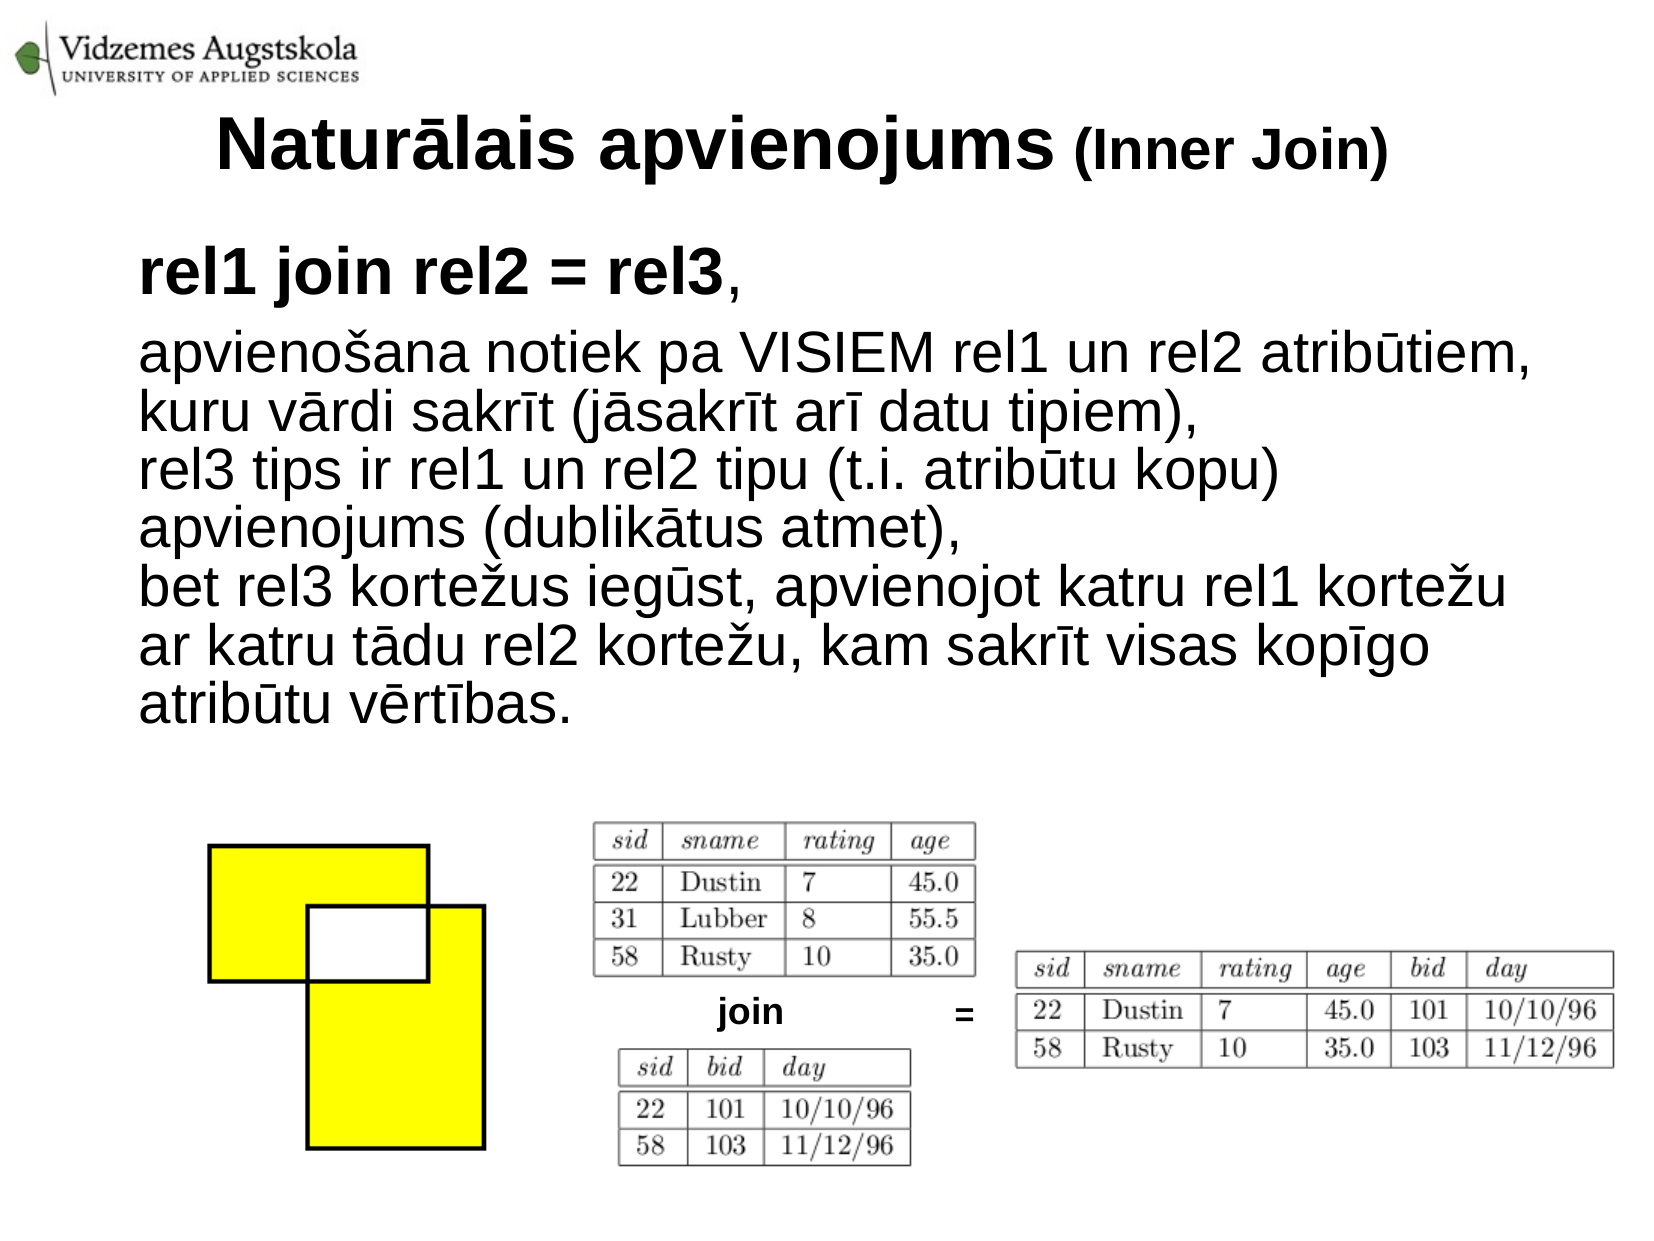

# Naturālais apvienojums (Inner Join)
rel1 join rel2 = rel3,
apvienošana notiek pa VISIEM rel1 un rel2 atribūtiem, kuru vārdi sakrīt (jāsakrīt arī datu tipiem),
rel3 tips ir rel1 un rel2 tipu (t.i. atribūtu kopu) apvienojums (dublikātus atmet),
bet rel3 kortežus iegūst, apvienojot katru rel1 kortežu ar katru tādu rel2 kortežu, kam sakrīt visas kopīgo atribūtu vērtības.
join
=